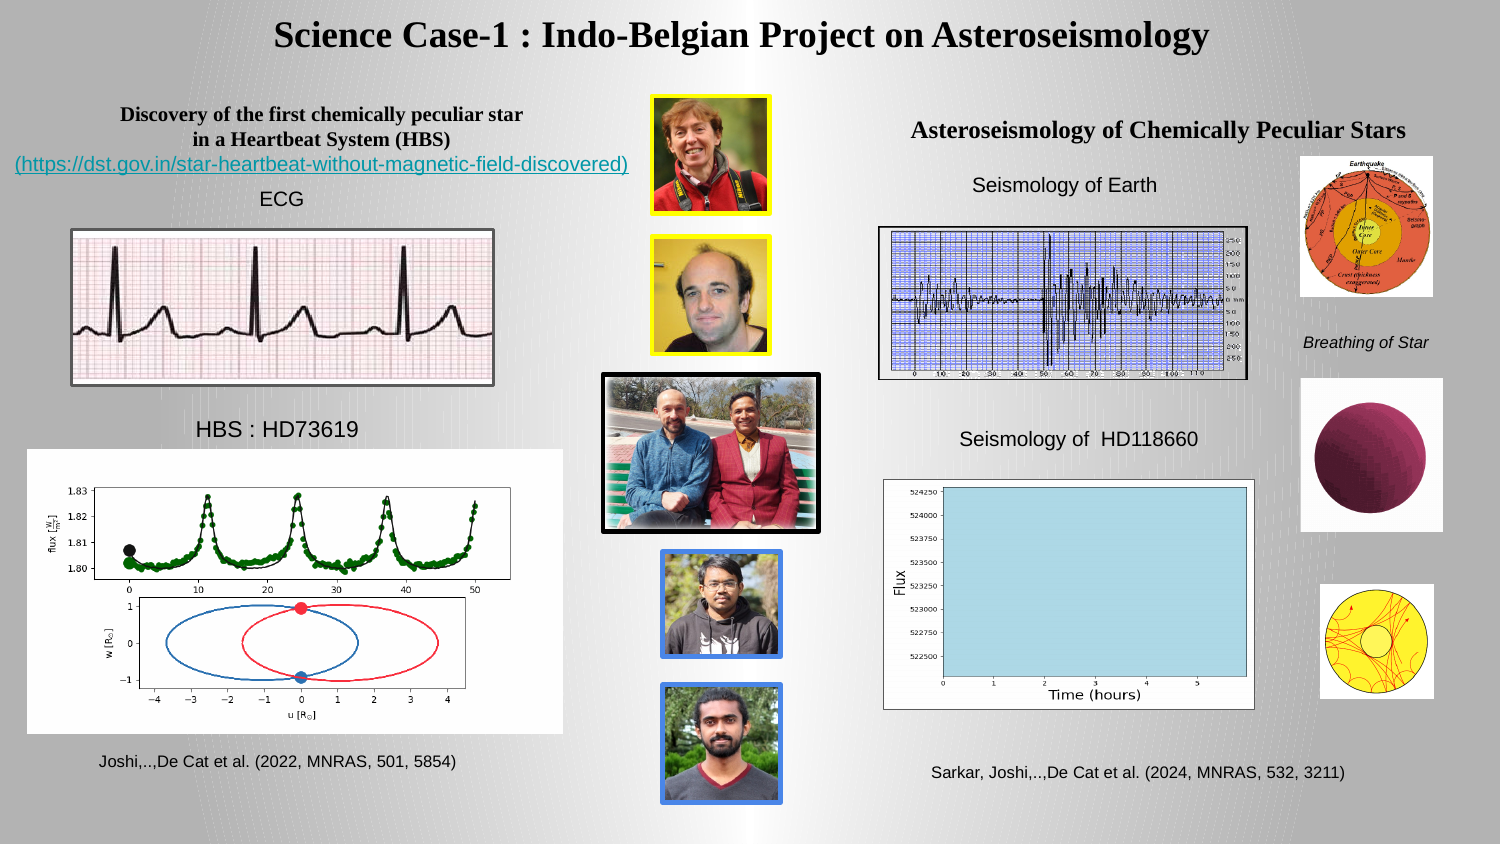

Science Case-1 : Indo-Belgian Project on Asteroseismology
Discovery of the first chemically peculiar star
in a Heartbeat System (HBS)
(https://dst.gov.in/star-heartbeat-without-magnetic-field-discovered)
Asteroseismology of Chemically Peculiar Stars
Seismology of Earth
ECG
Breathing of Star
HBS : HD73619
 Seismology of HD118660
Joshi,..,De Cat et al. (2022, MNRAS, 501, 5854)
Sarkar, Joshi,..,De Cat et al. (2024, MNRAS, 532, 3211)